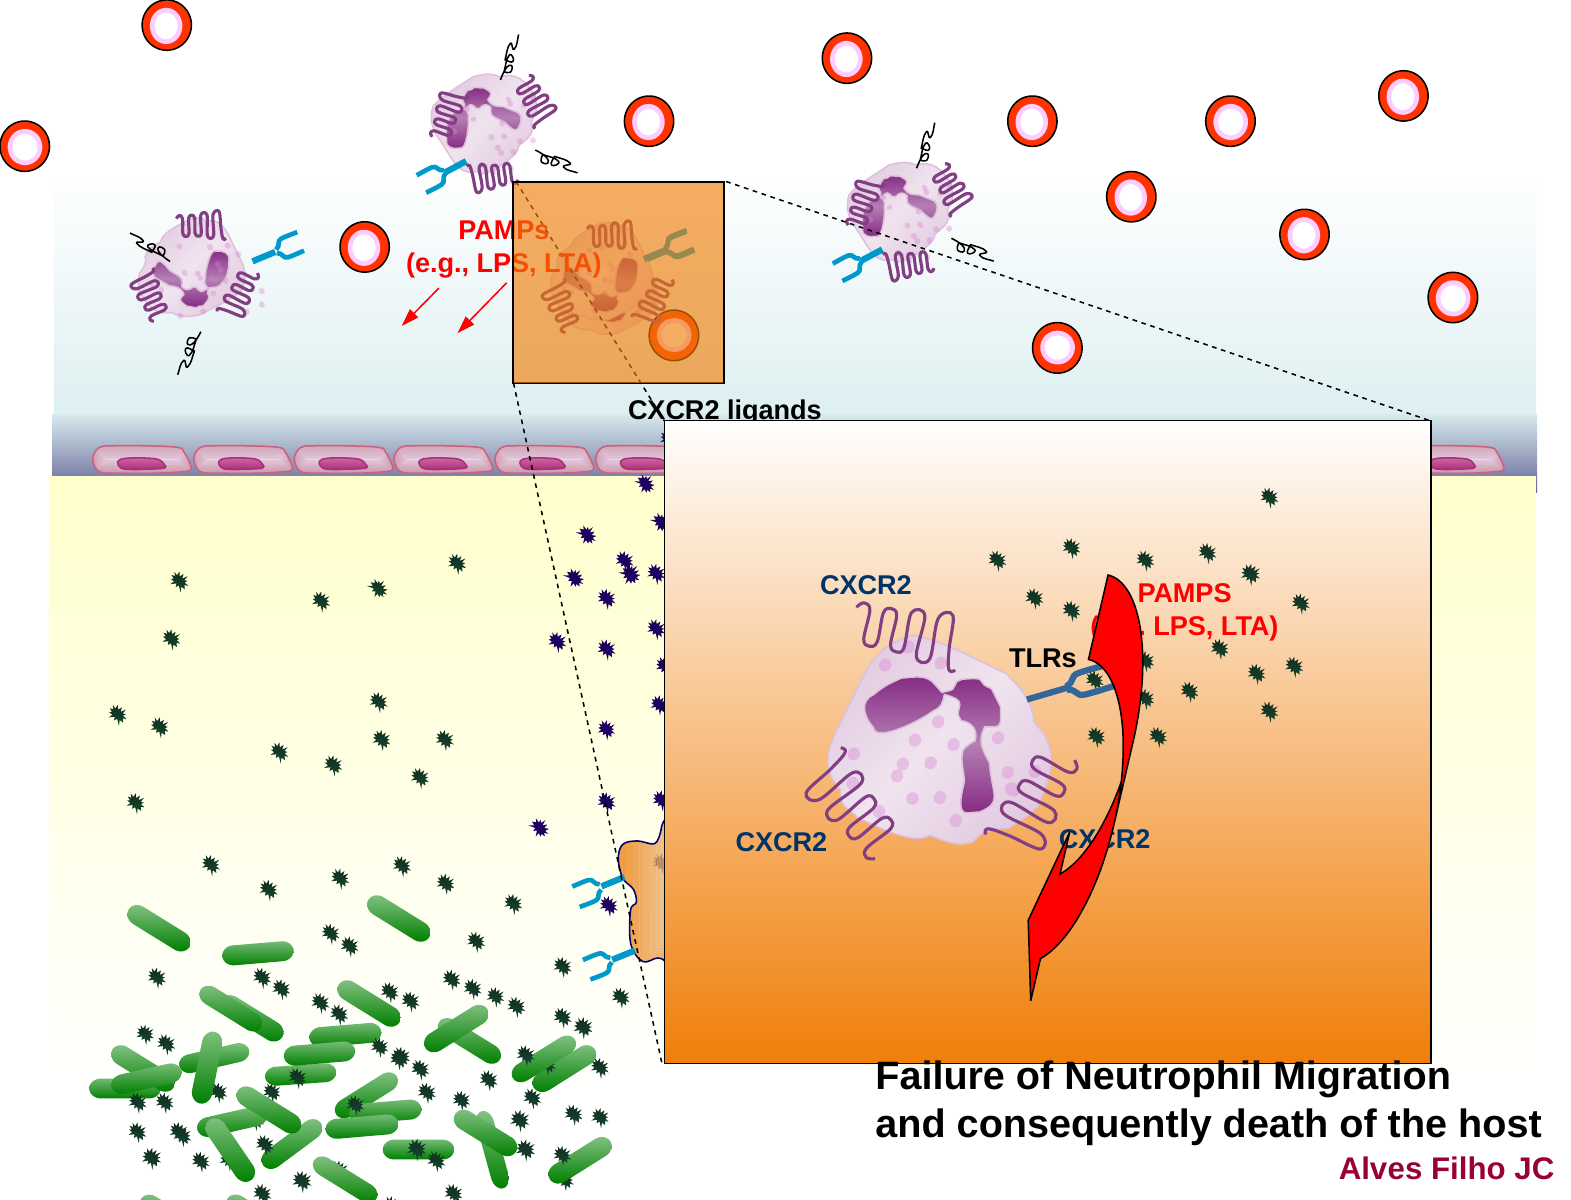

PAMPs
(e.g., LPS, LTA)
CXCR2 ligands
PAMPS
(e.g. LPS, LTA)
CXCR2
TLRs
CXCR2
CXCR2
Failure of Neutrophil Migration
and consequently death of the host
Alves Filho JC